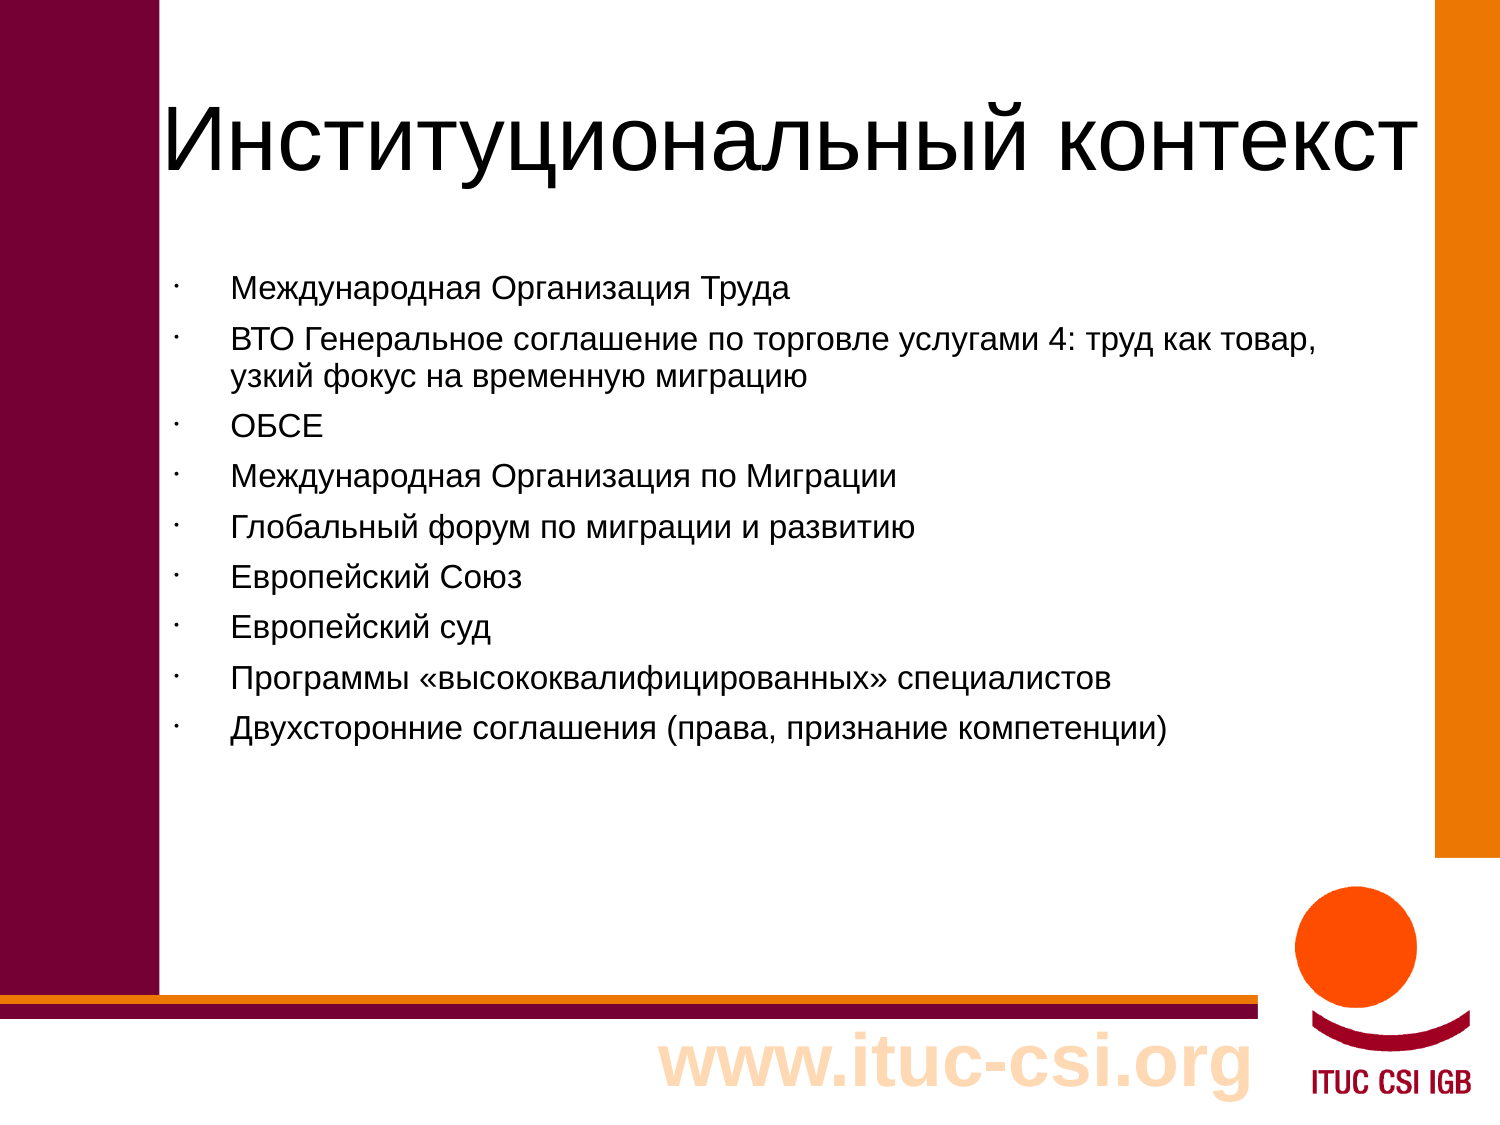

# Институциональный контекст
Международная Организация Труда
ВТО Генеральное соглашение по торговле услугами 4: труд как товар, узкий фокус на временную миграцию
ОБСЕ
Международная Организация по Миграции
Глобальный форум по миграции и развитию
Европейский Союз
Европейский суд
Программы «высококвалифицированных» специалистов
Двухсторонние соглашения (права, признание компетенции)
www.ituc-csi.org